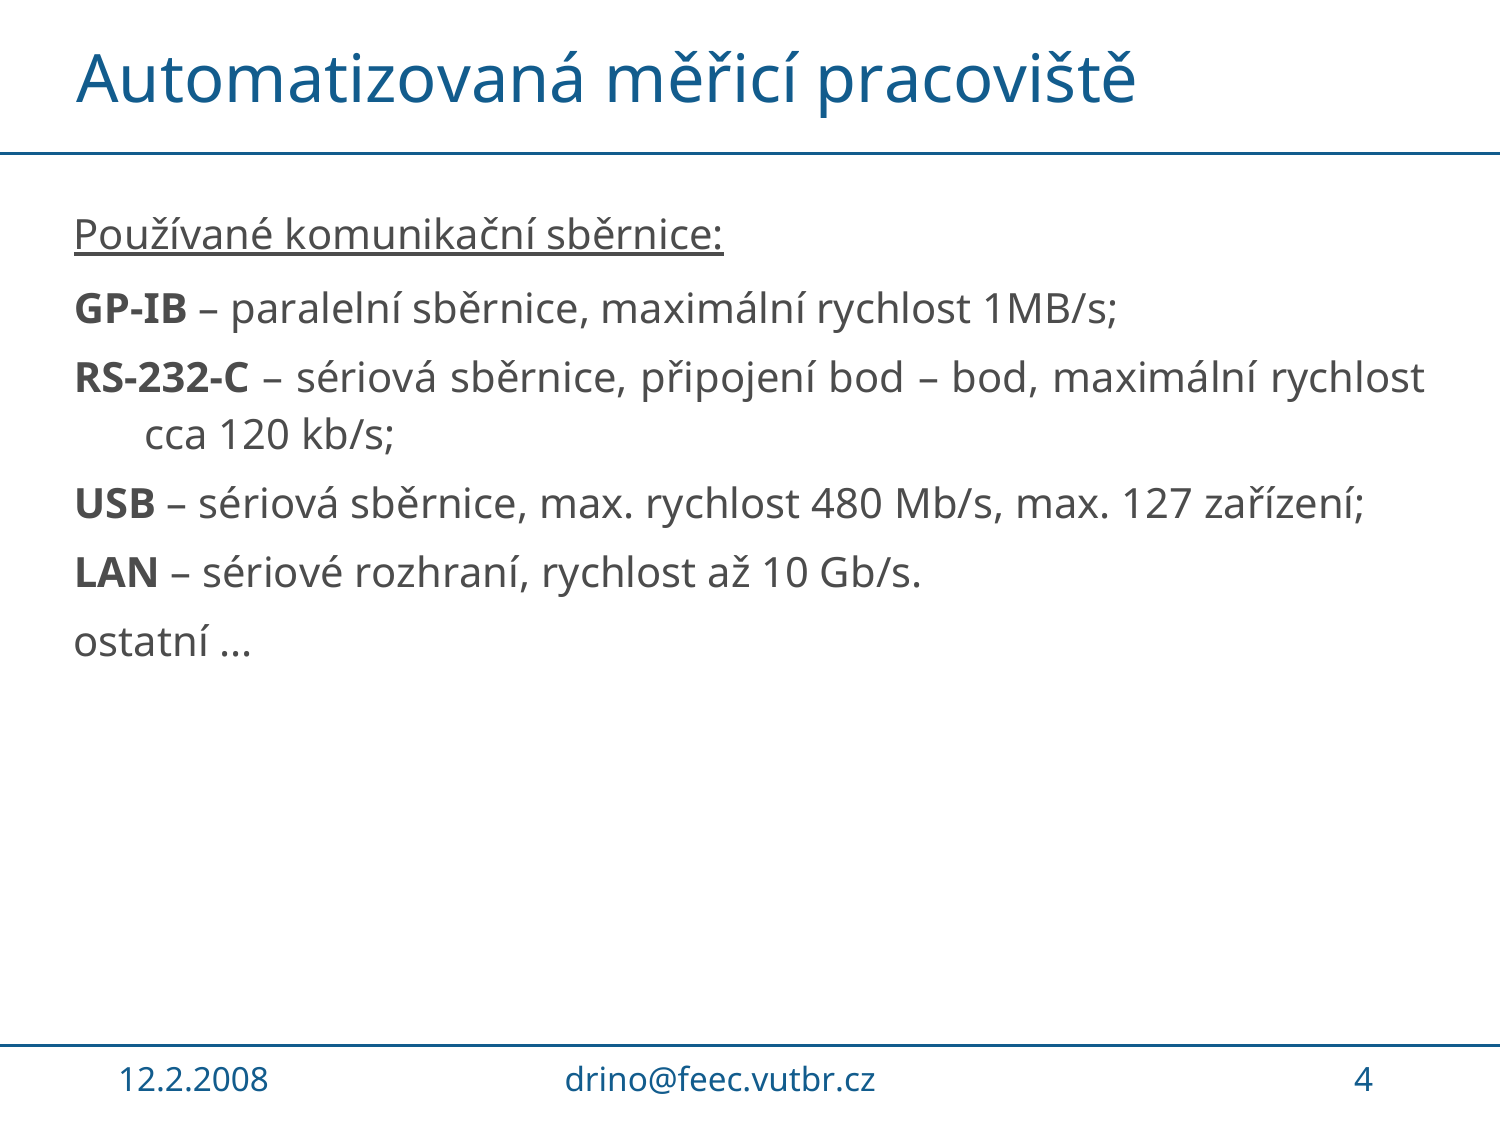

# Automatizovaná měřicí pracoviště
Používané komunikační sběrnice:
GP-IB – paralelní sběrnice, maximální rychlost 1MB/s;
RS-232-C – sériová sběrnice, připojení bod – bod, maximální rychlost cca 120 kb/s;
USB – sériová sběrnice, max. rychlost 480 Mb/s, max. 127 zařízení;
LAN – sériové rozhraní, rychlost až 10 Gb/s.
ostatní ...
12.2.2008
drino@feec.vutbr.cz